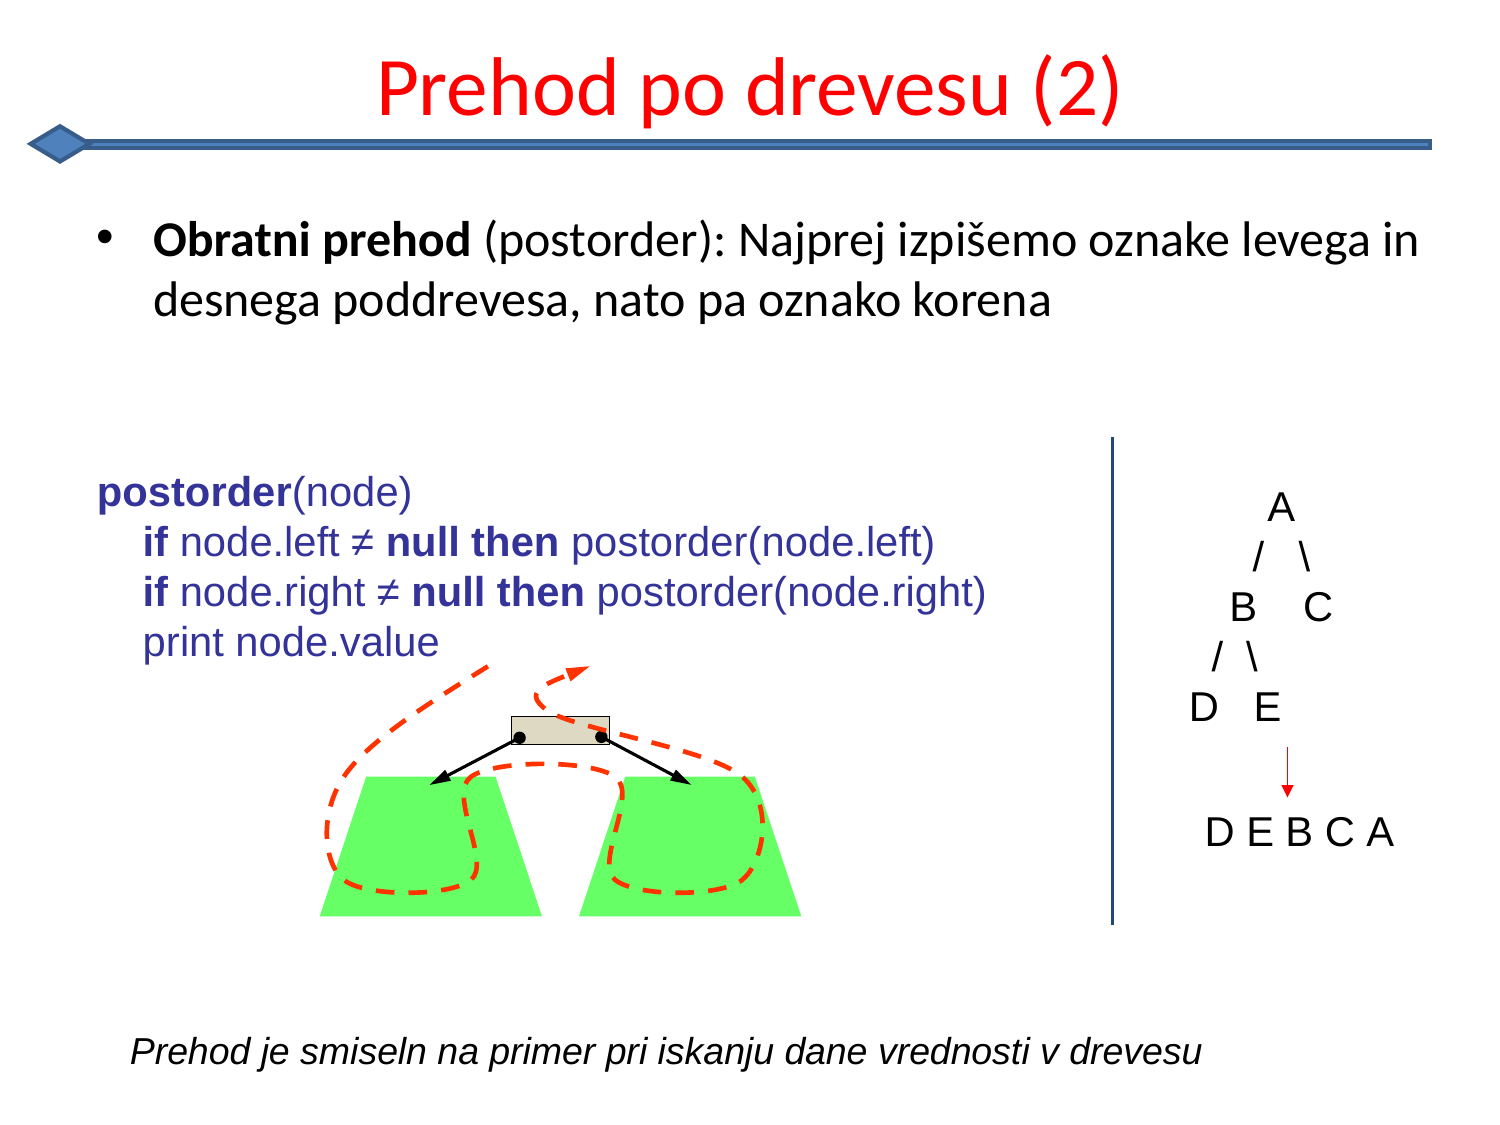

# Prehod po drevesu (2)
Obratni prehod (postorder): Najprej izpišemo oznake levega in desnega poddrevesa, nato pa oznako korena
postorder(node)
 if node.left ≠ null then postorder(node.left)
 if node.right ≠ null then postorder(node.right)
 print node.value
A
/ \
B C
 / \
 D E
 D E B C A
Prehod je smiseln na primer pri iskanju dane vrednosti v drevesu